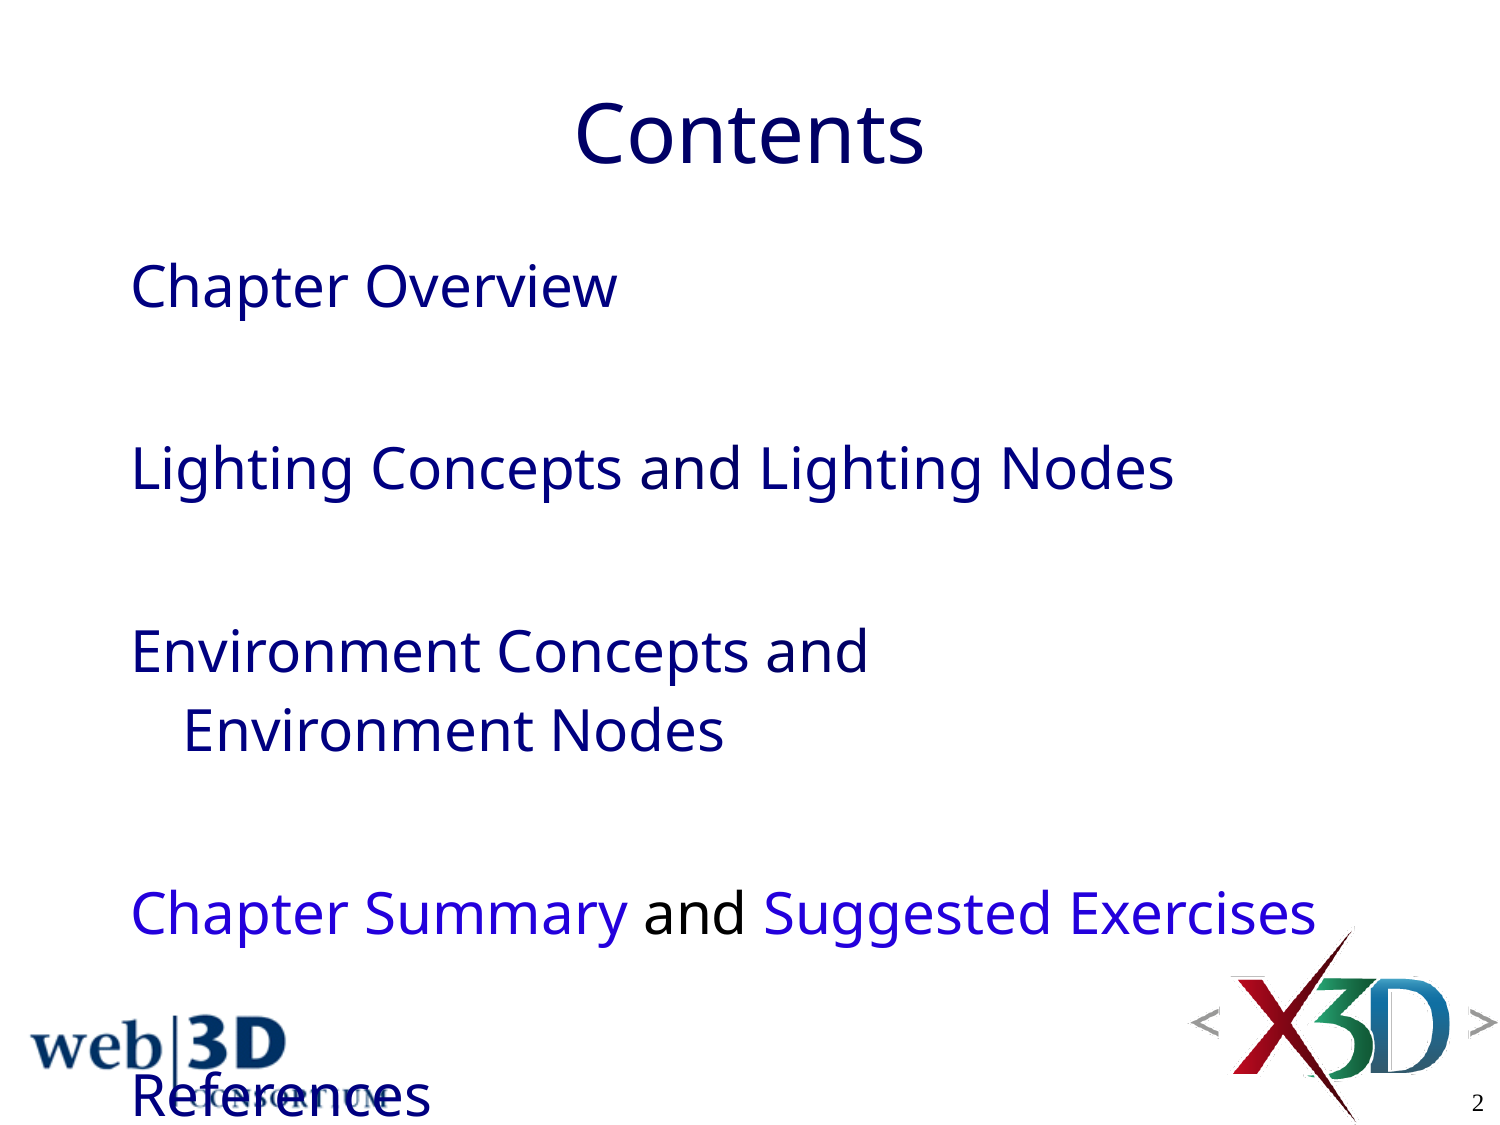

# Contents
Chapter Overview
Lighting Concepts and Lighting Nodes
Environment Concepts and Environment Nodes
Chapter Summary and Suggested Exercises
References